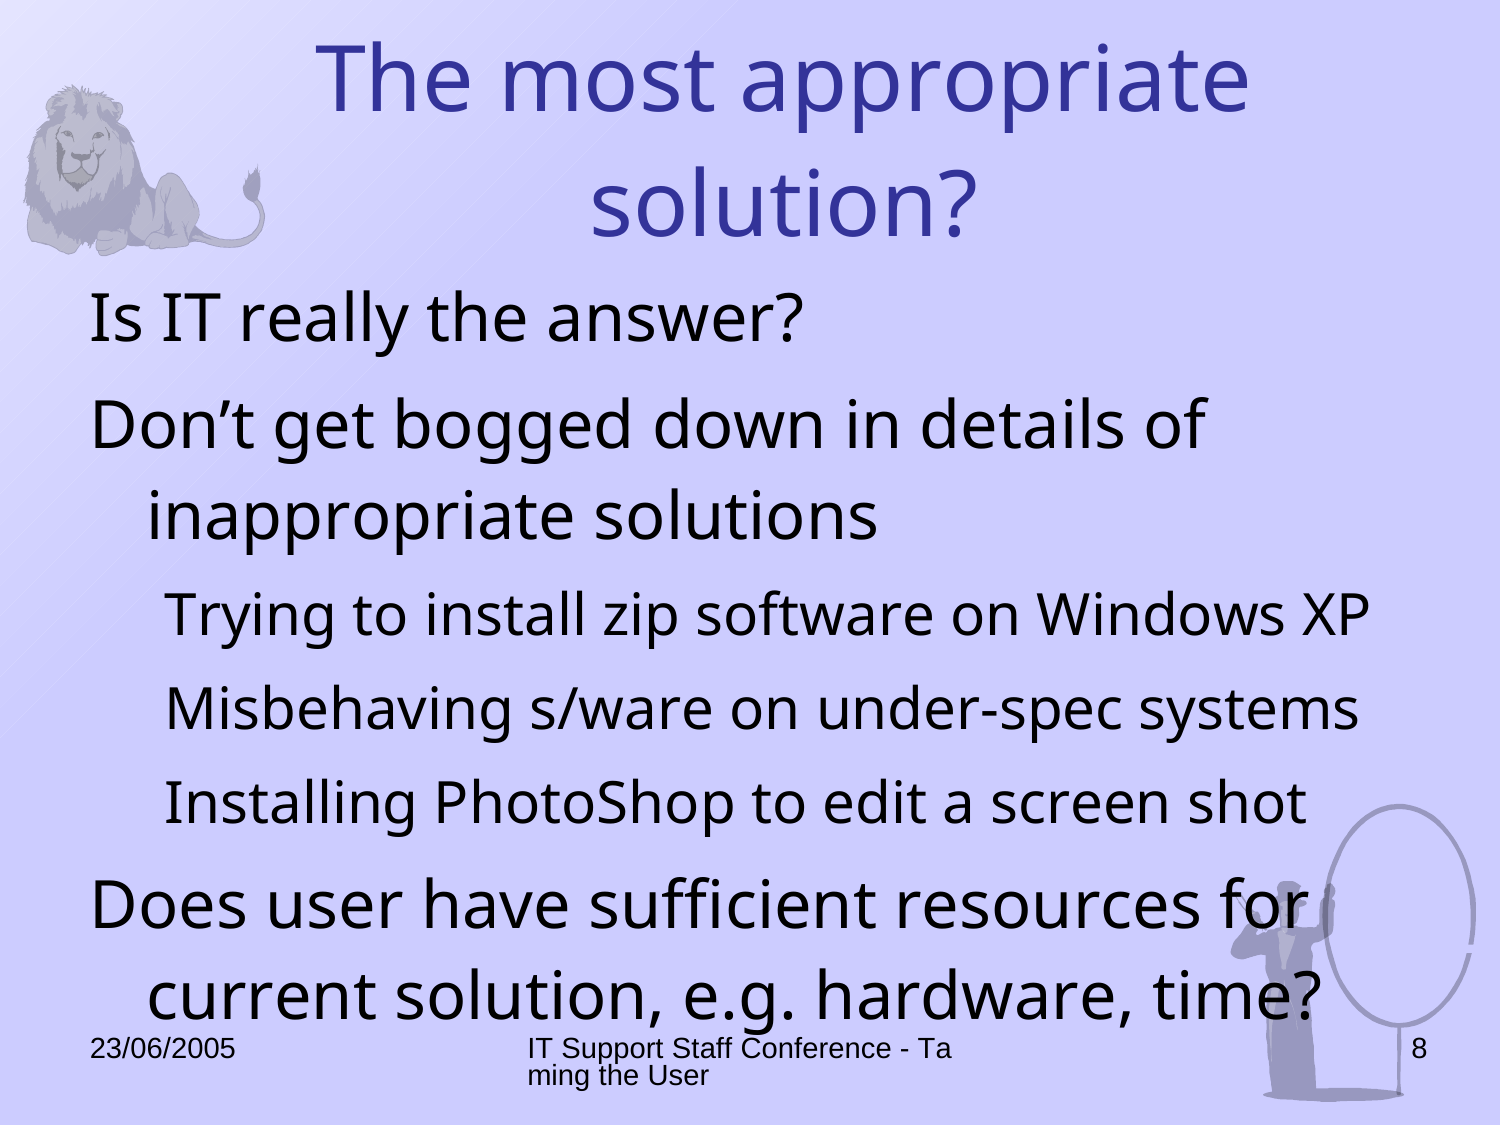

# The most appropriate solution?
Is IT really the answer?
Don’t get bogged down in details of inappropriate solutions
Trying to install zip software on Windows XP
Misbehaving s/ware on under-spec systems
Installing PhotoShop to edit a screen shot
Does user have sufficient resources for current solution, e.g. hardware, time?
23/06/2005
IT Support Staff Conference - Taming the User
8